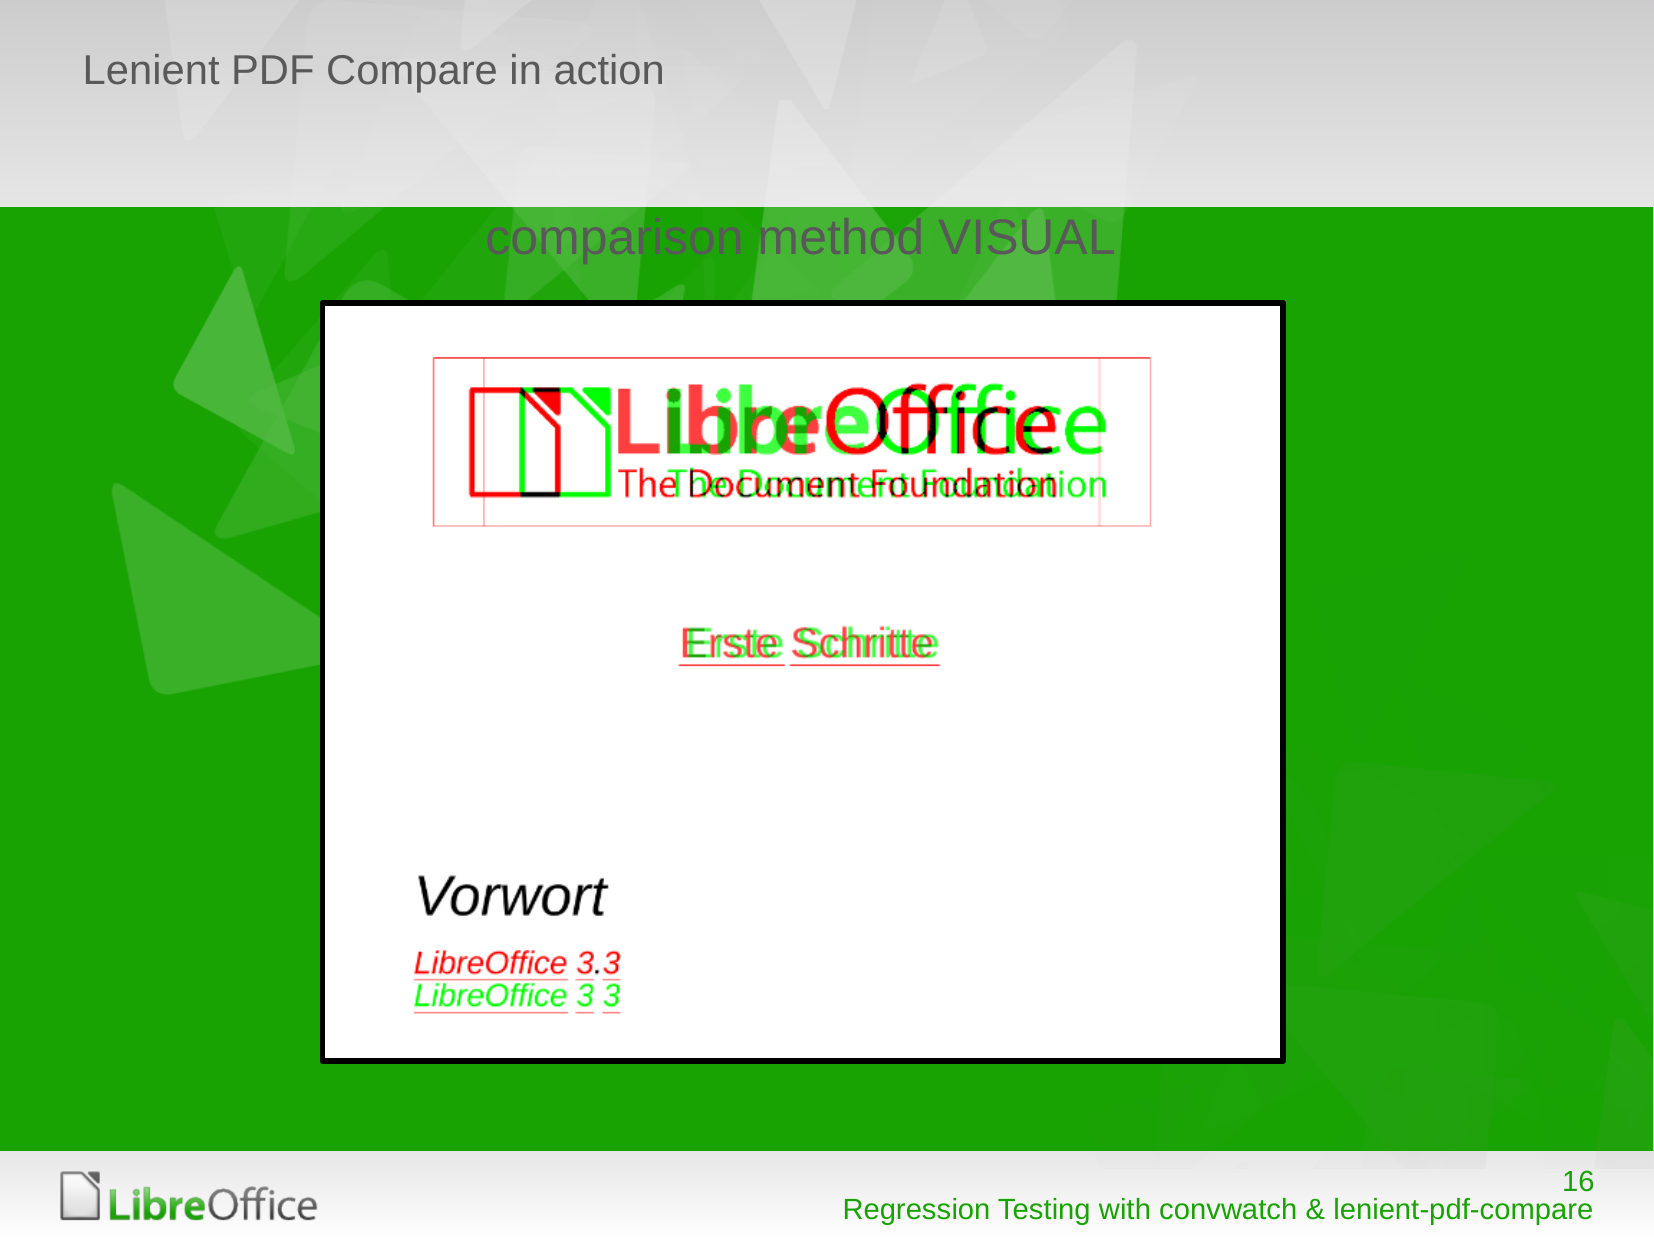

# Lenient PDF Compare in action
comparison method VISUAL
16
Regression Testing with convwatch & lenient-pdf-compare